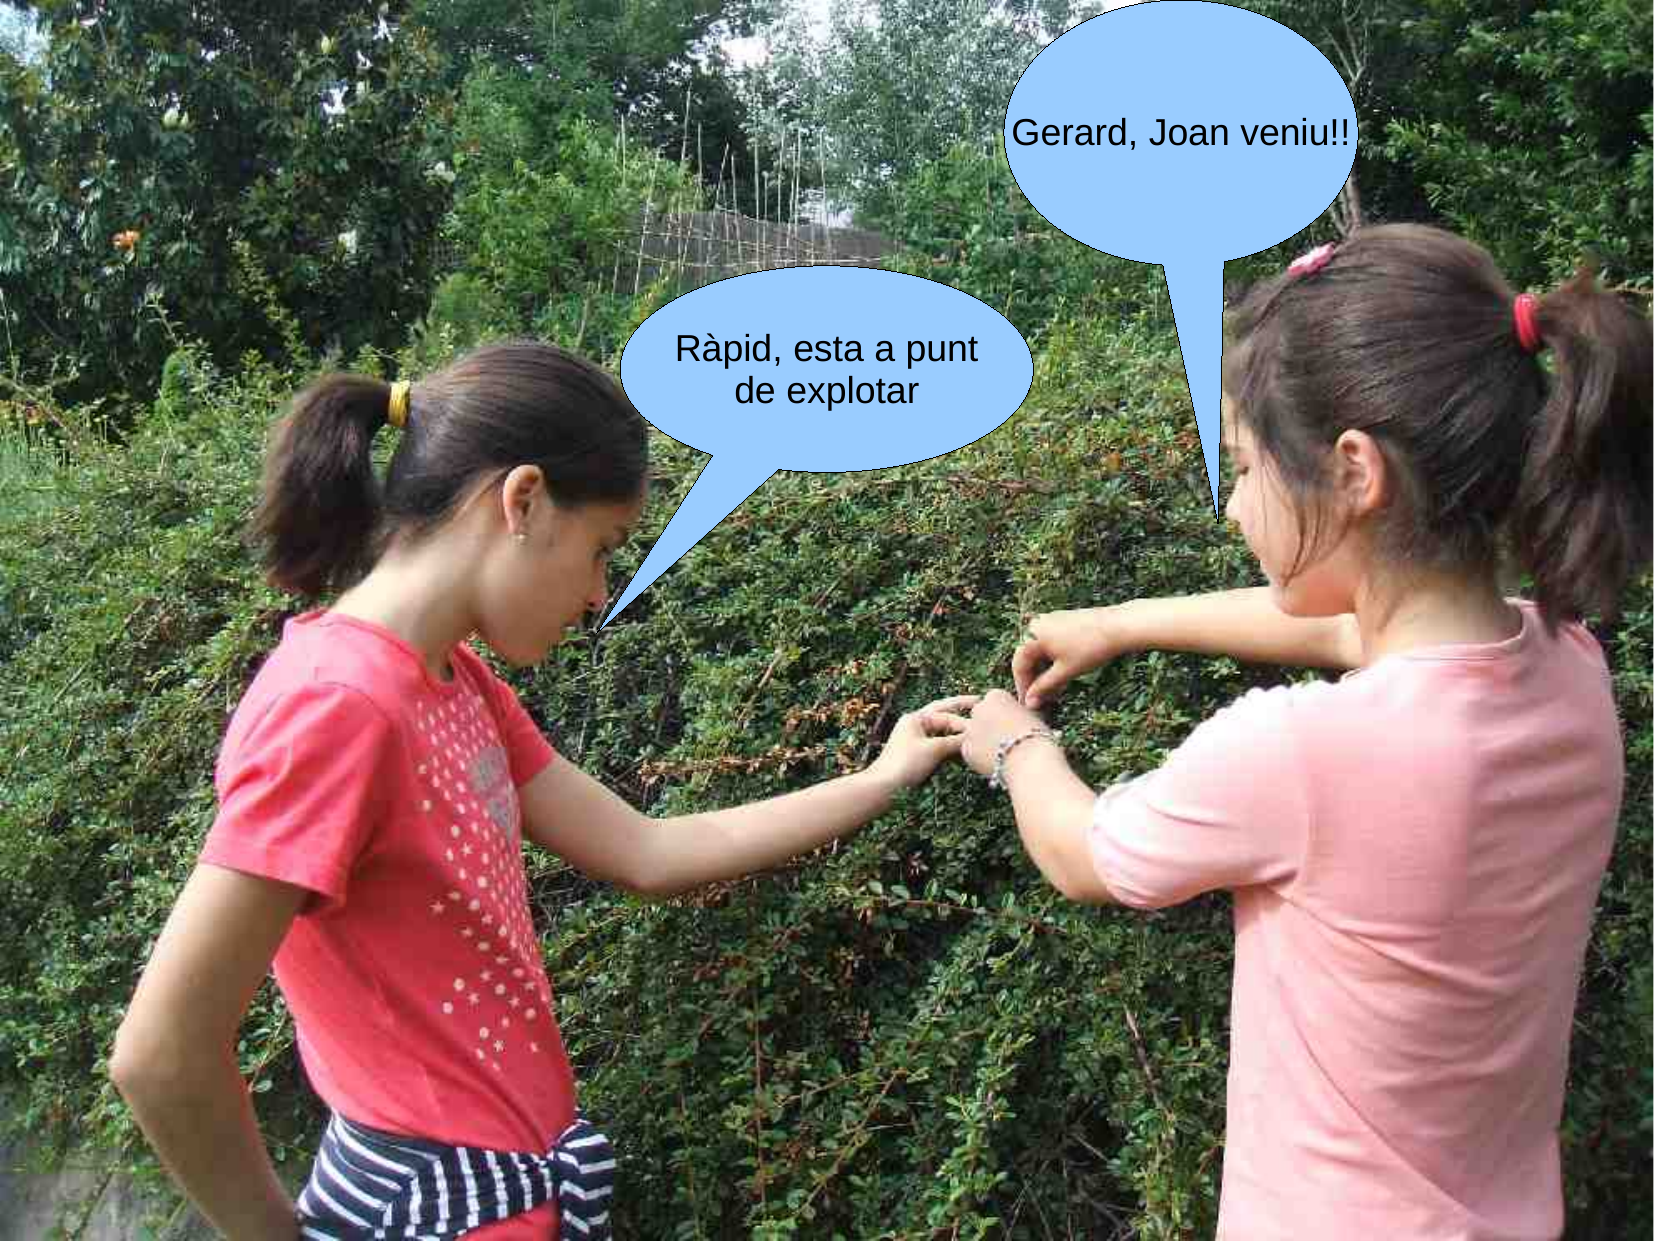

Gerard, Joan veniu!!
Ràpid, esta a punt
de explotar